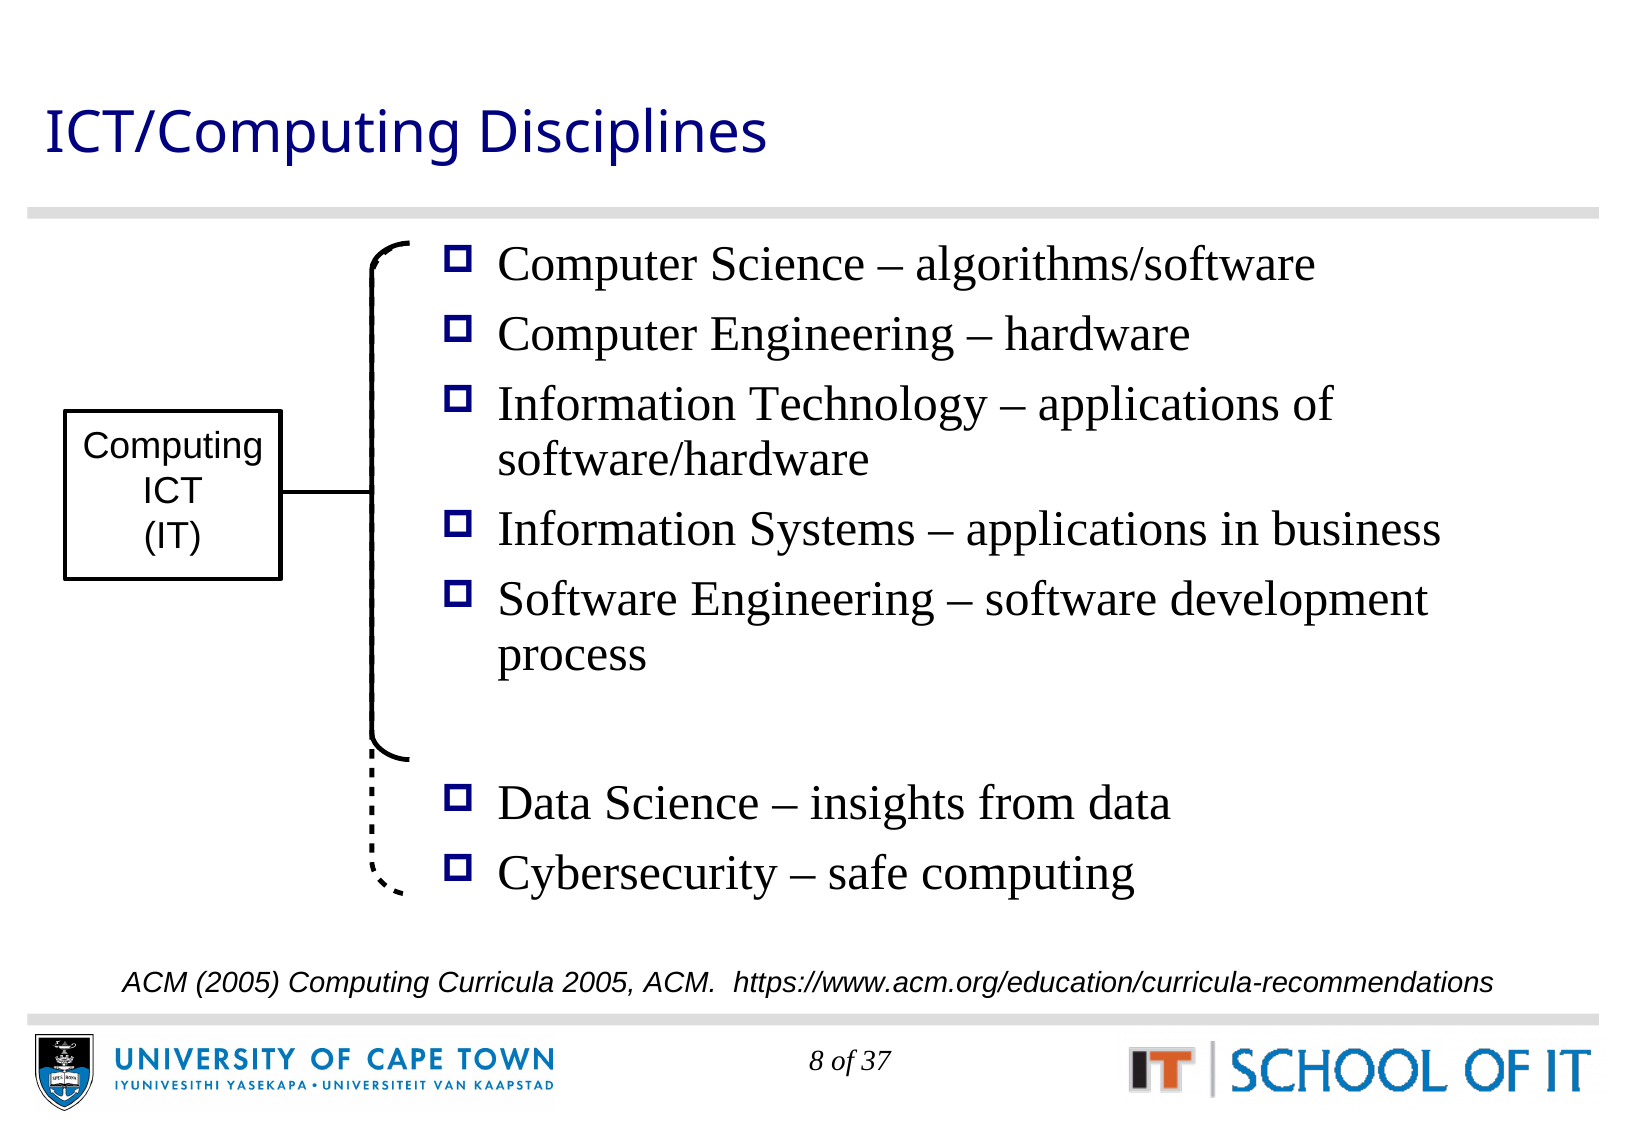

# ICT/Computing Disciplines
Computer Science – algorithms/software
Computer Engineering – hardware
Information Technology – applications of software/hardware
Information Systems – applications in business
Software Engineering – software development process
Data Science – insights from data
Cybersecurity – safe computing
Computing
ICT
(IT)
ACM (2005) Computing Curricula 2005, ACM. https://www.acm.org/education/curricula-recommendations
8